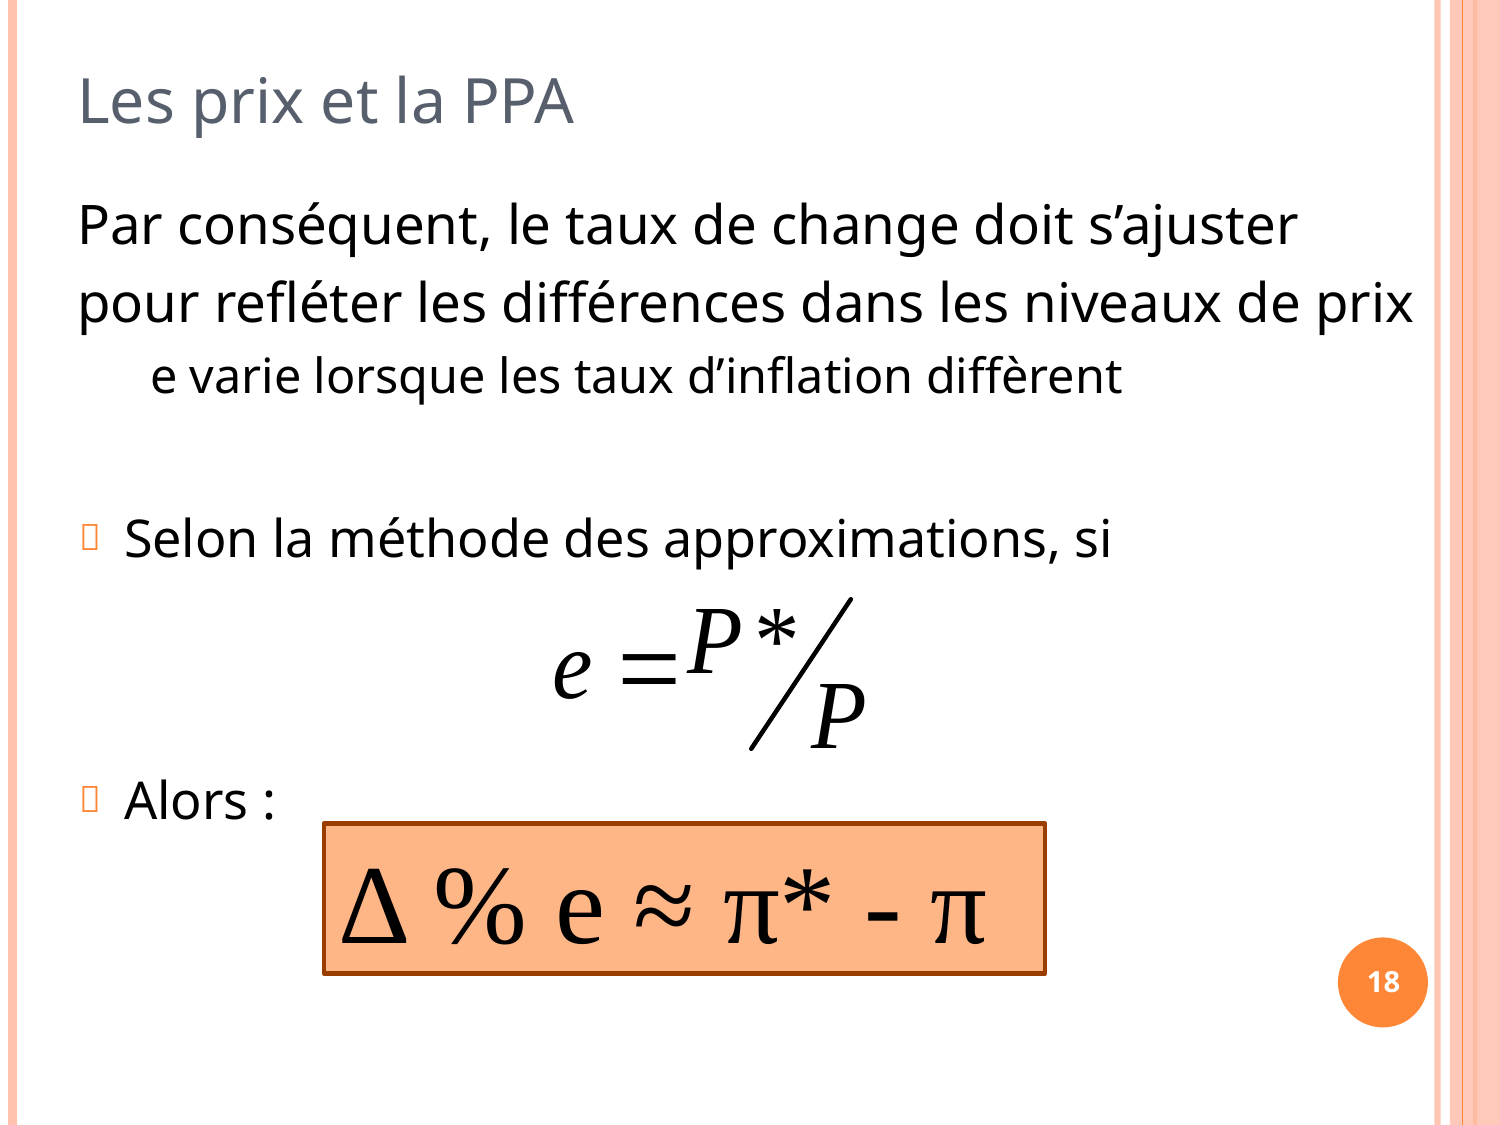

# Les prix et la PPA
Par conséquent, le taux de change doit s’ajuster pour refléter les différences dans les niveaux de prix
e varie lorsque les taux d’inflation diffèrent
Selon la méthode des approximations, si
Alors :
Δ % e ≈ π* - π